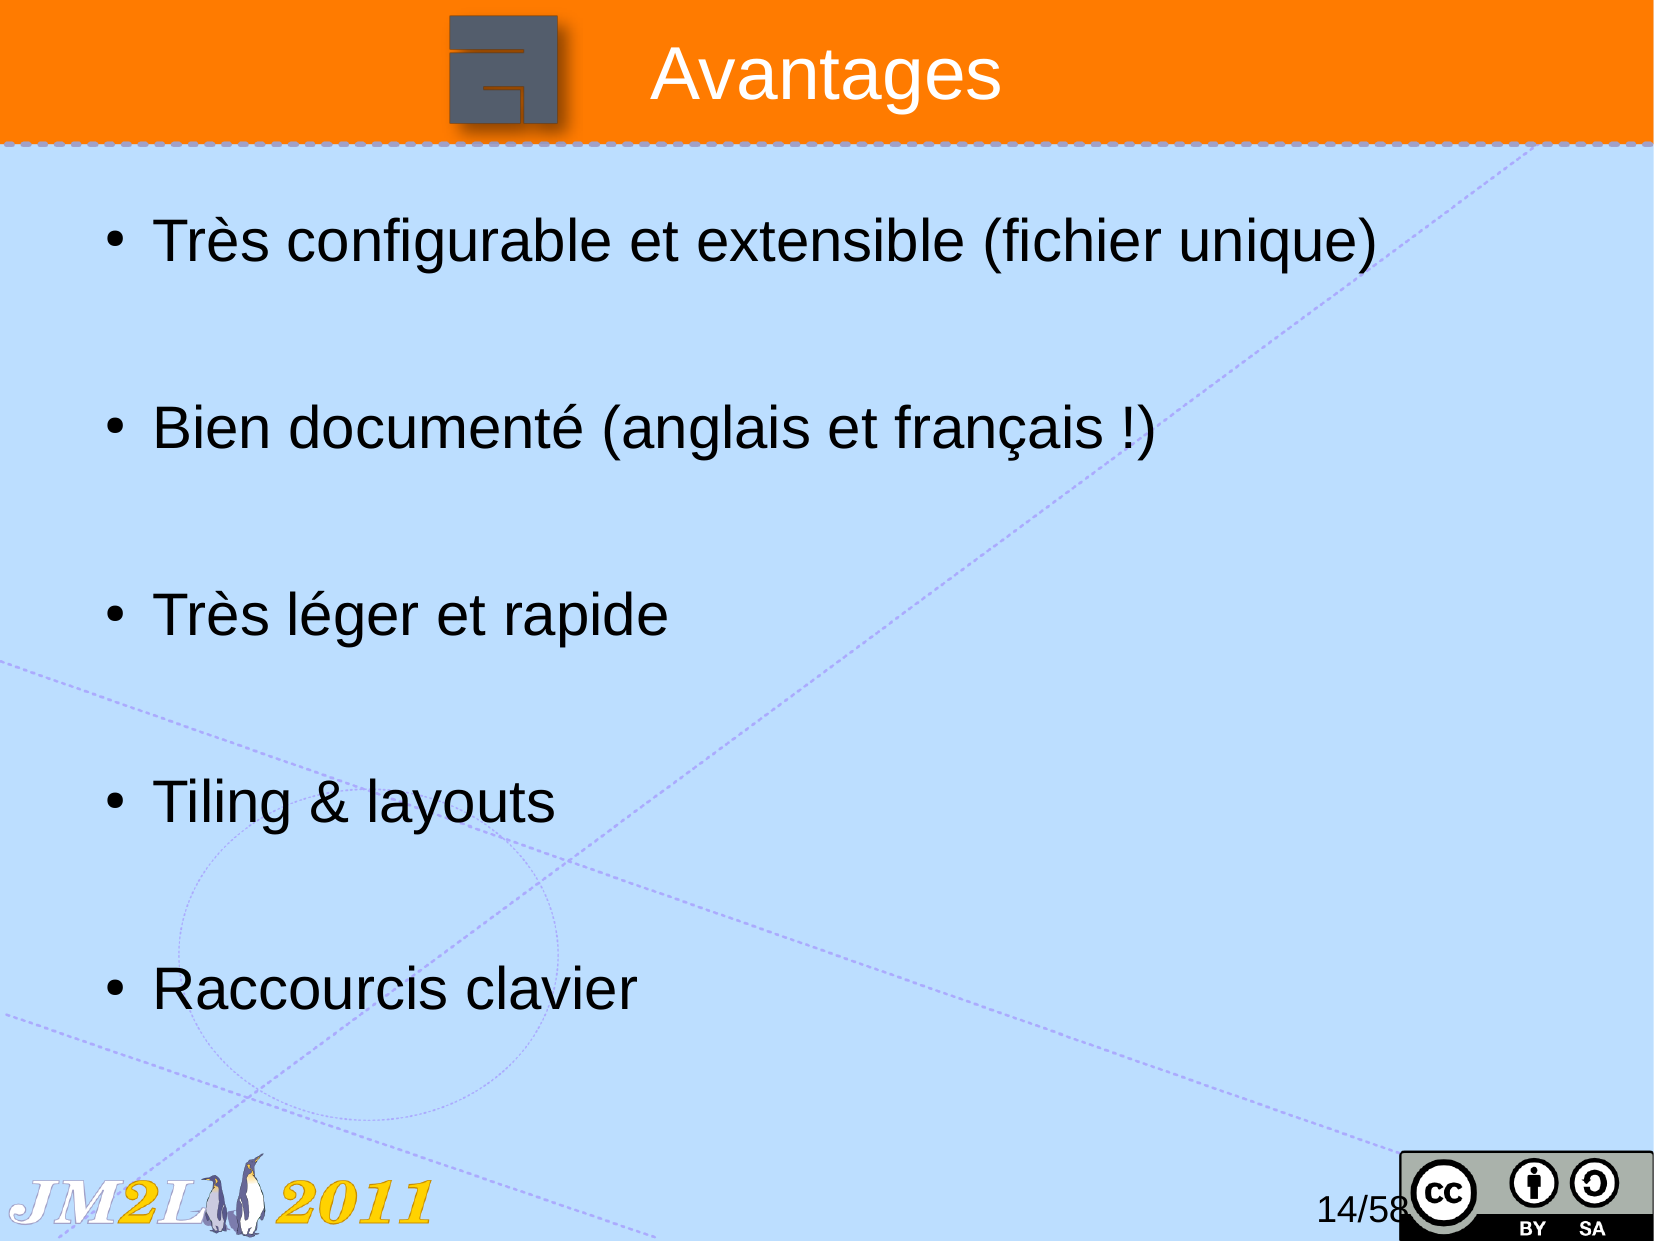

# Avantages
Très configurable et extensible (fichier unique)
Bien documenté (anglais et français !)
Très léger et rapide
Tiling & layouts
Raccourcis clavier